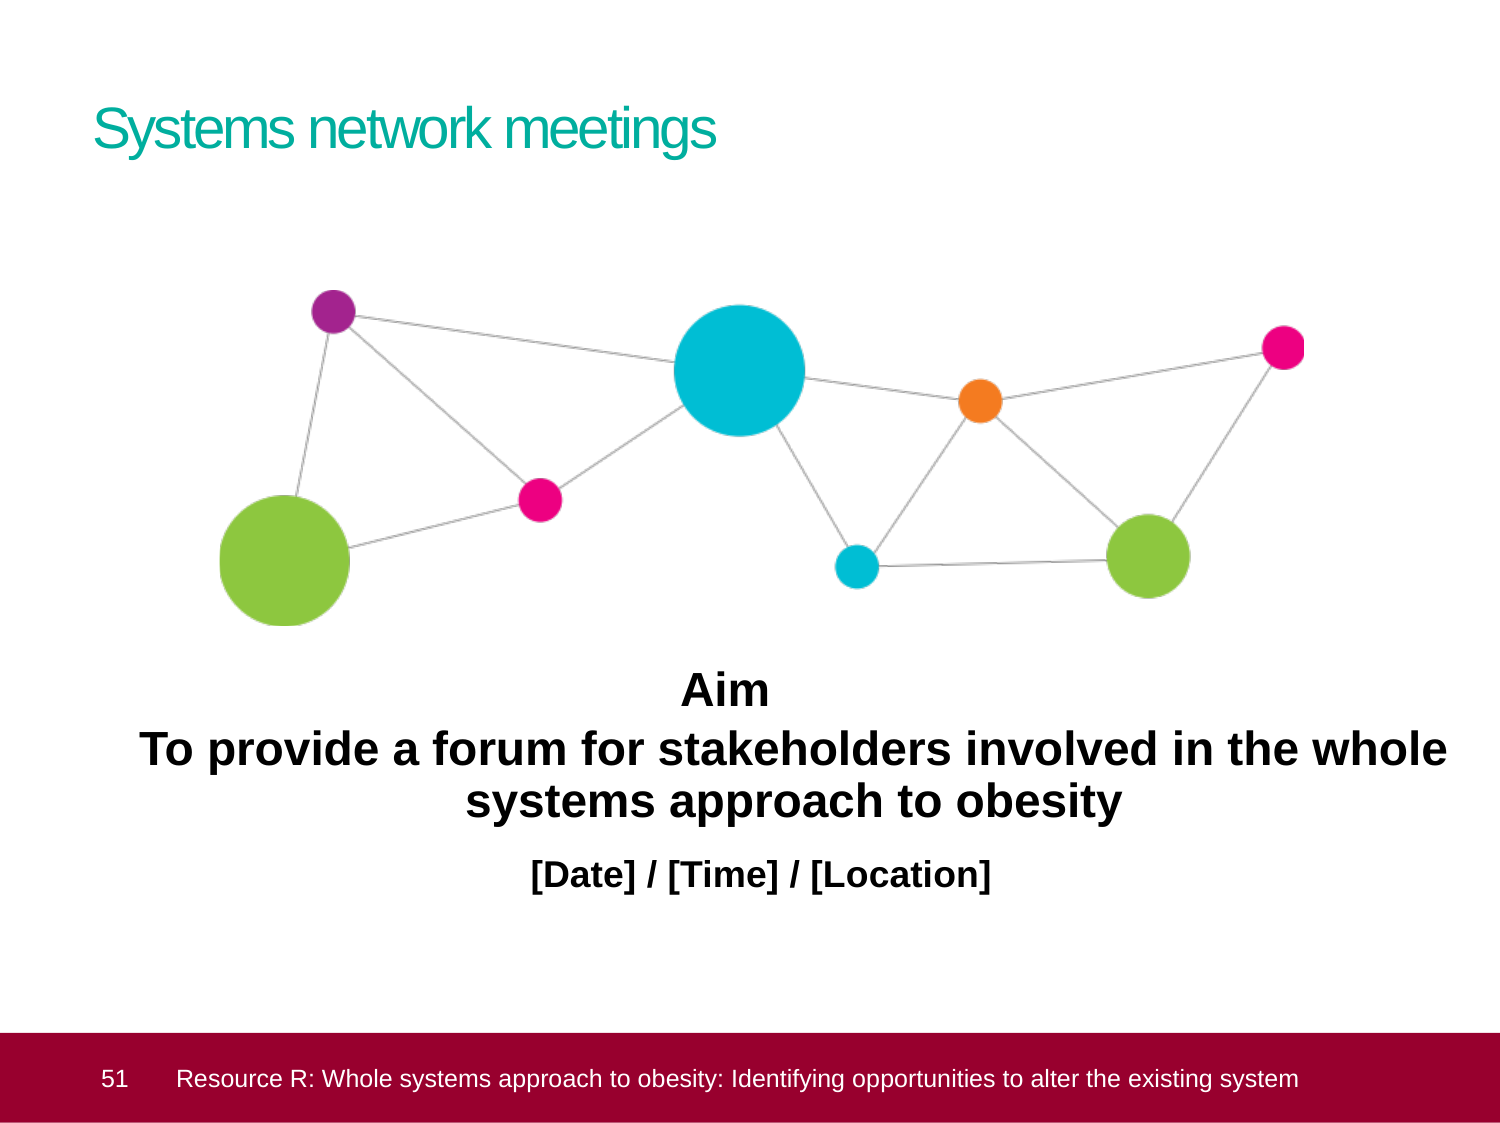

# Systems network meetings
Aim
To provide a forum for stakeholders involved in the whole systems approach to obesity
[Date] / [Time] / [Location]
Resource R: Whole systems approach to obesity: Identifying opportunities to alter the existing system